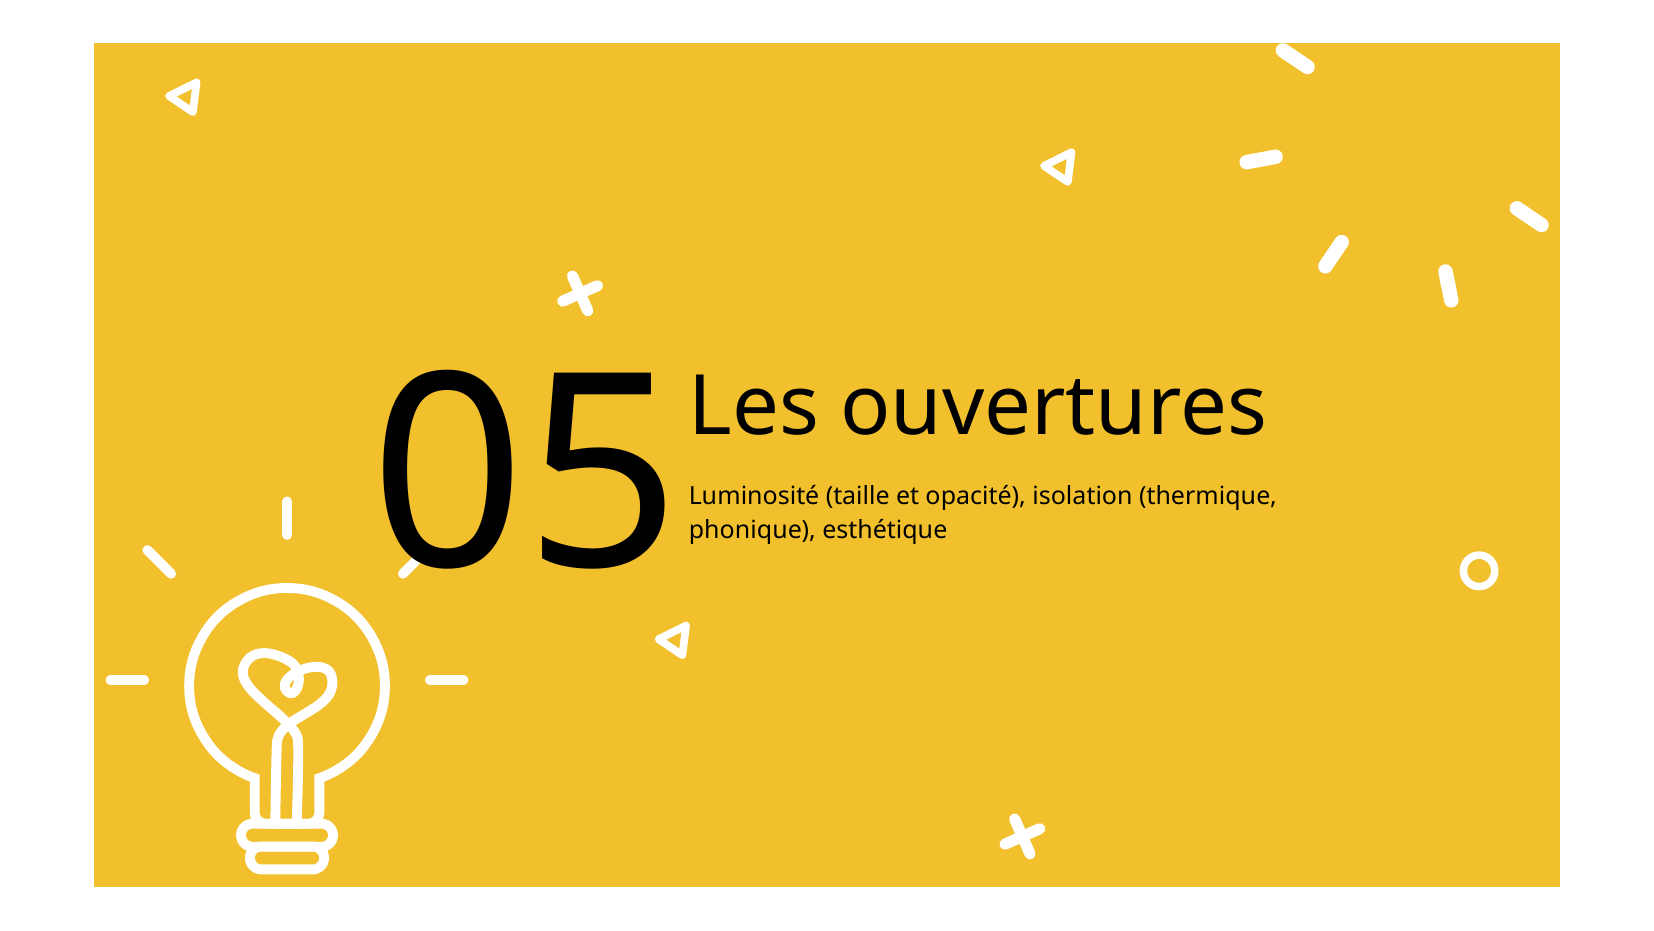

05
# Les ouvertures
Luminosité (taille et opacité), isolation (thermique, phonique), esthétique